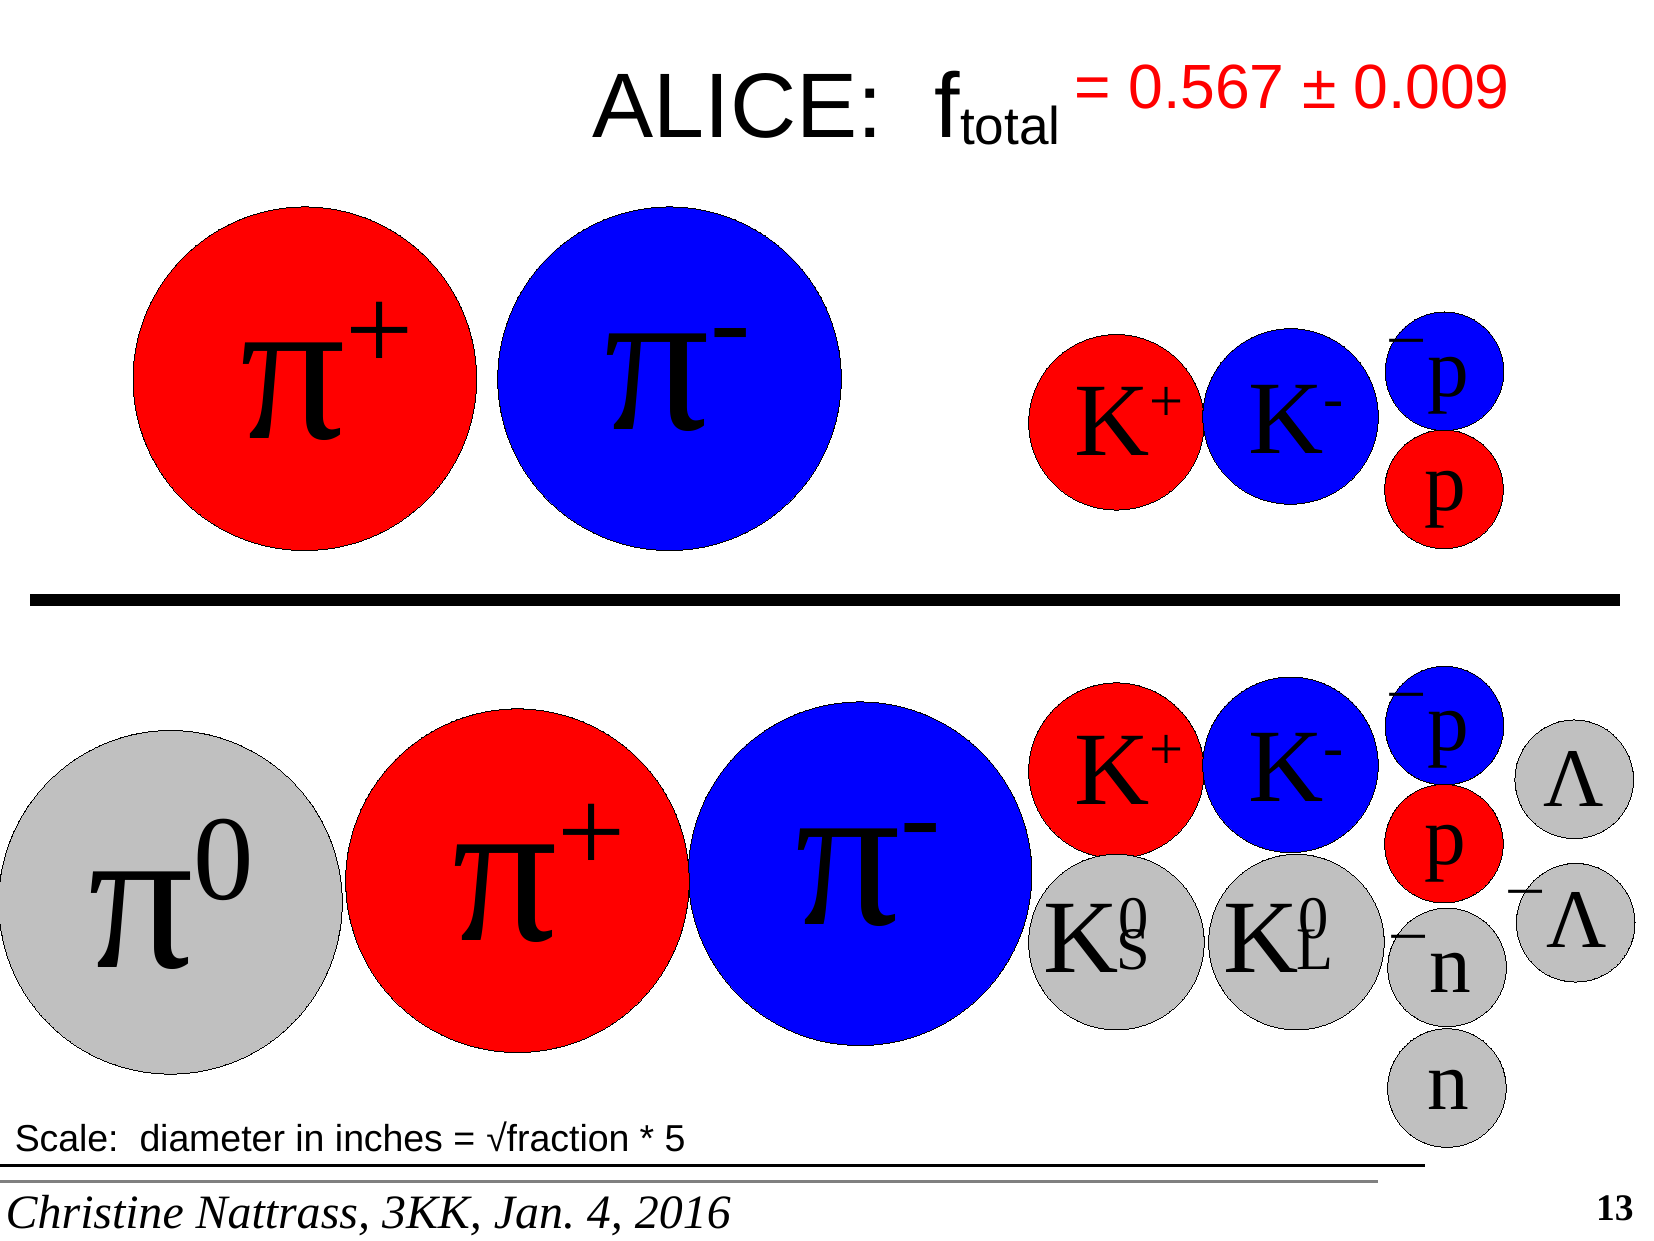

# ALICE: ftotal
= 0.567 ± 0.009
π+
π-
`p
K-
K+
p
`p
K-
K+
π-
π+
Λ
π0
p
S
K0
L
K0
`Λ
`n
n
Scale: diameter in inches = √fraction * 5